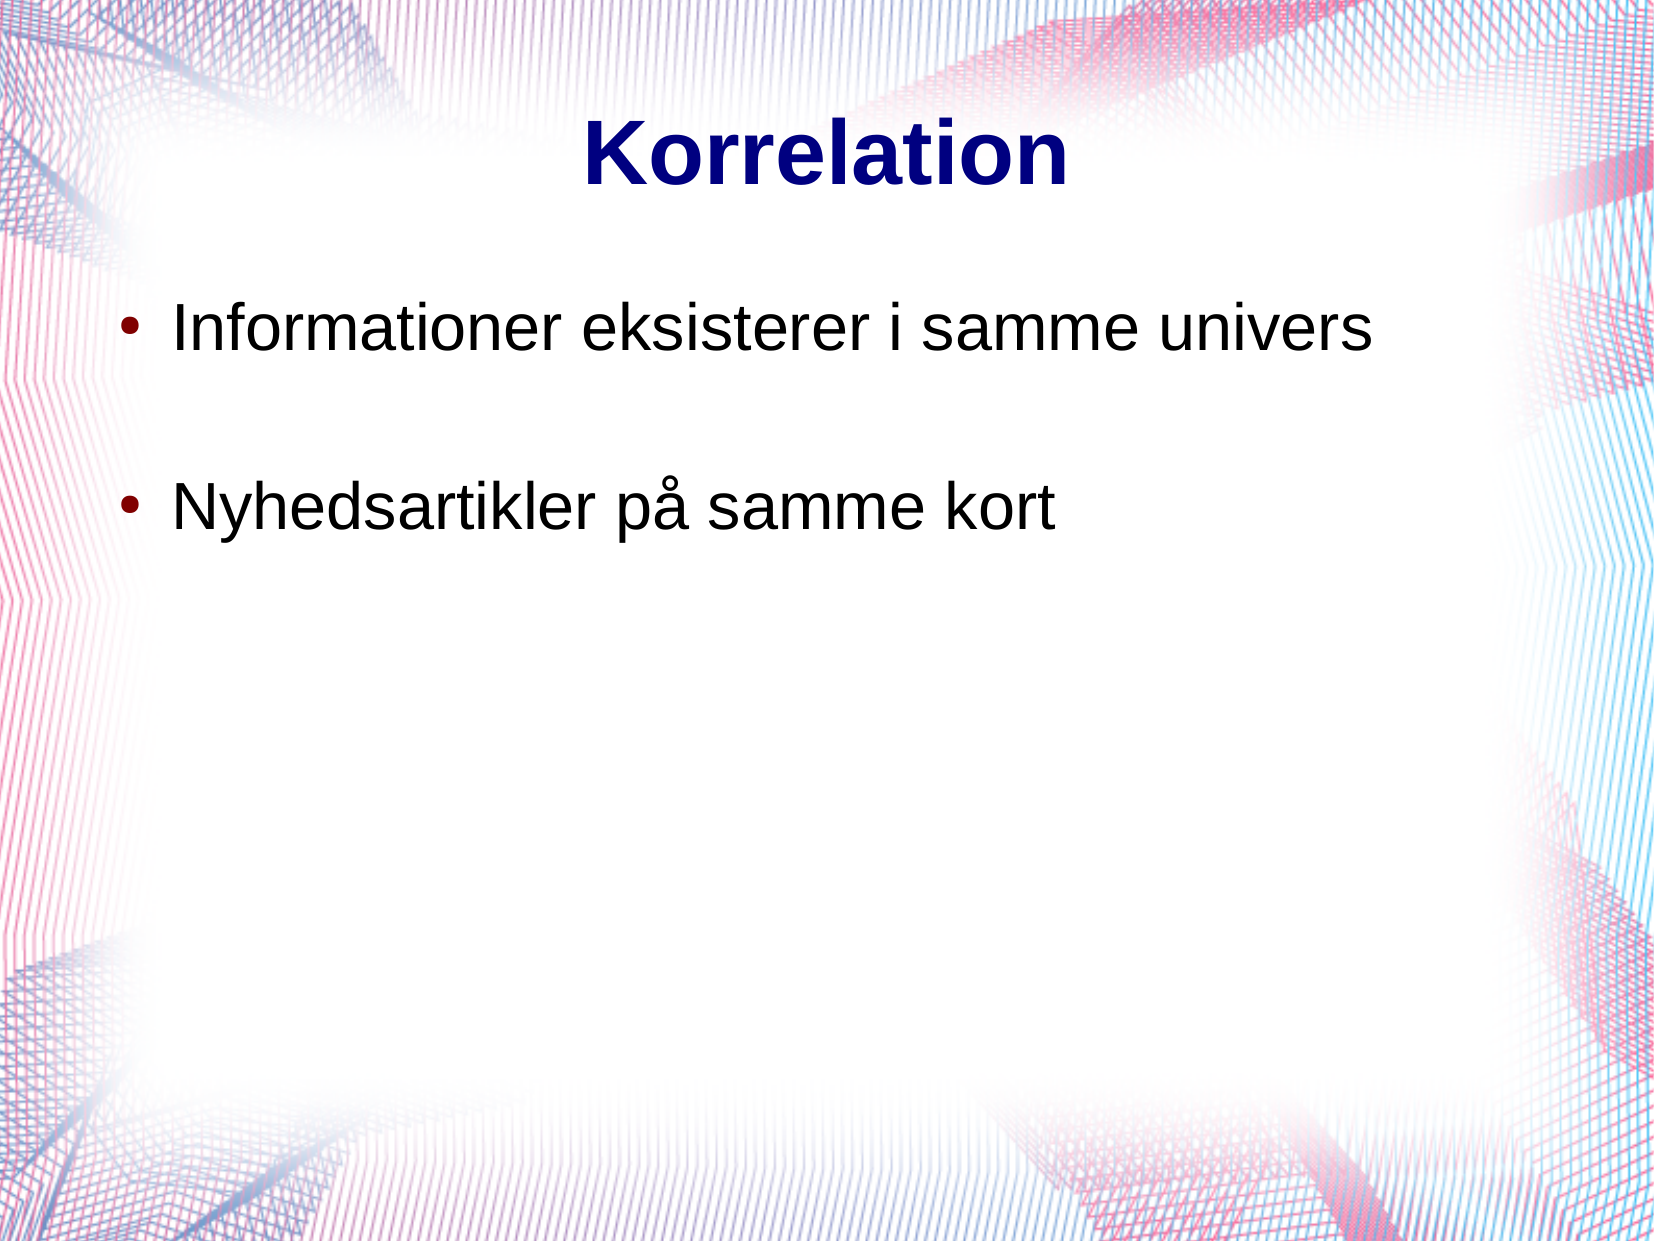

# Korrelation
Informationer eksisterer i samme univers
Nyhedsartikler på samme kort